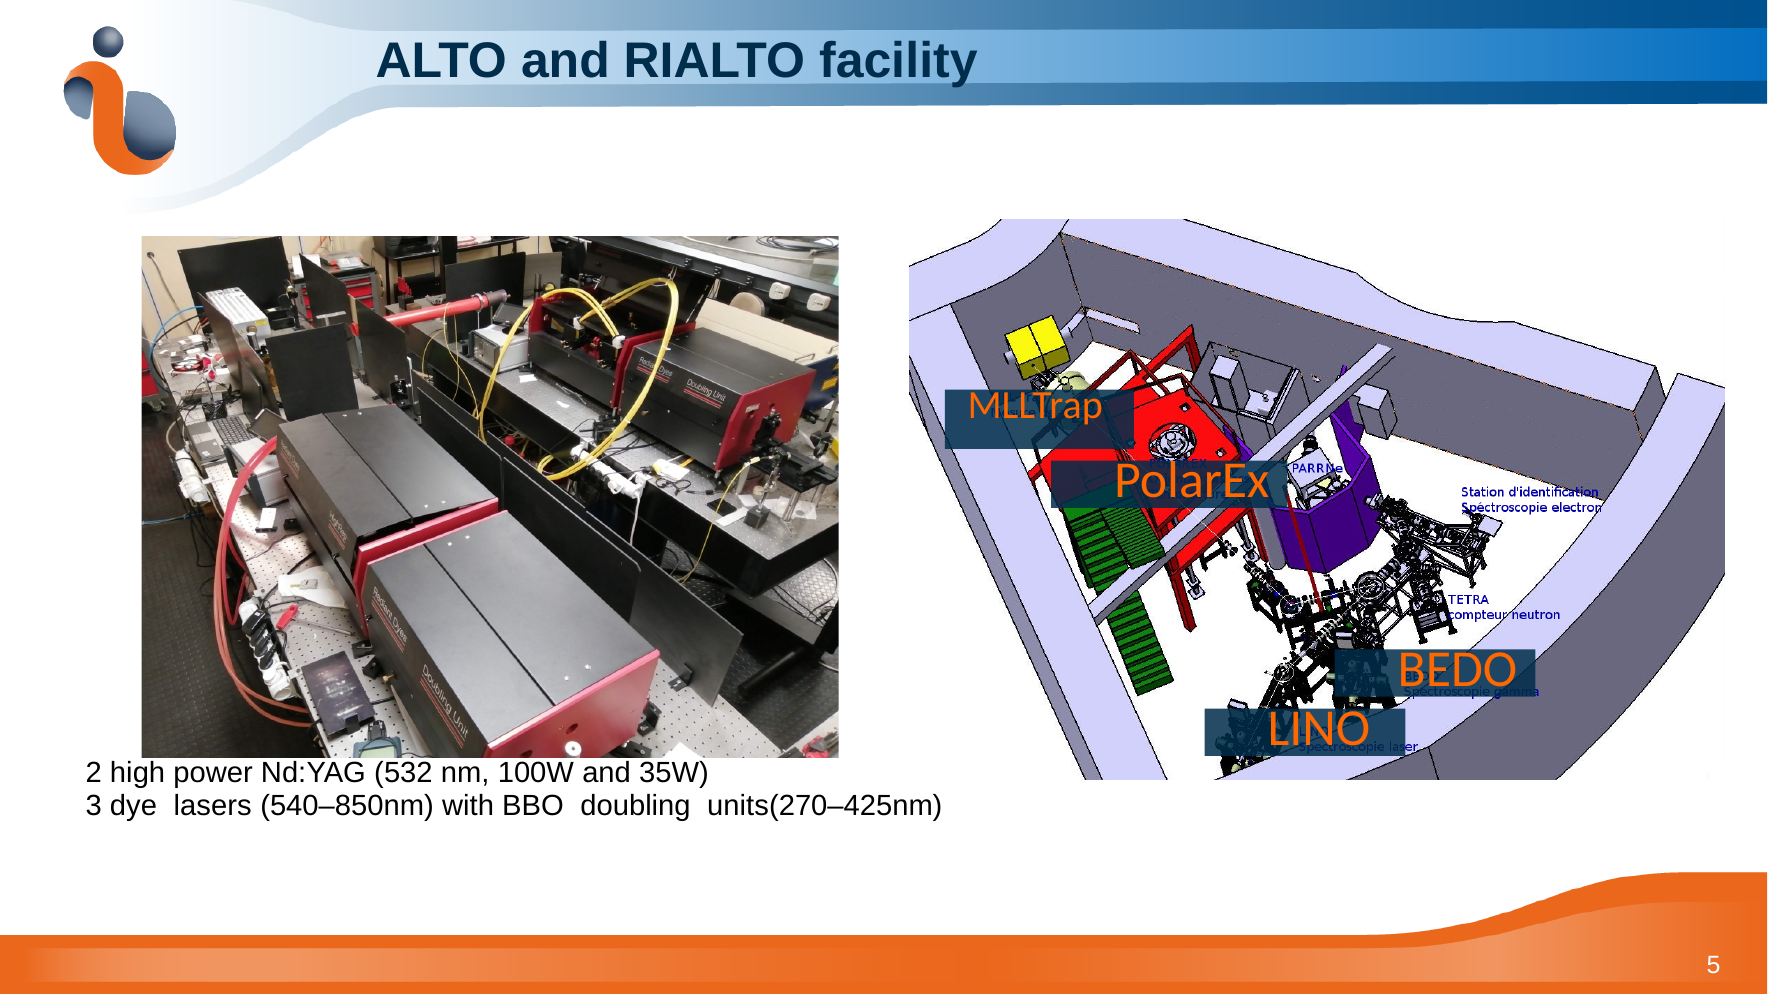

# ALTO and RIALTO facility
MLLTrap
PolarEx
BEDO
LINO
2 high power Nd:YAG (532 nm, 100W and 35W)
3 dye lasers (540–850nm) with BBO doubling units(270–425nm)
5